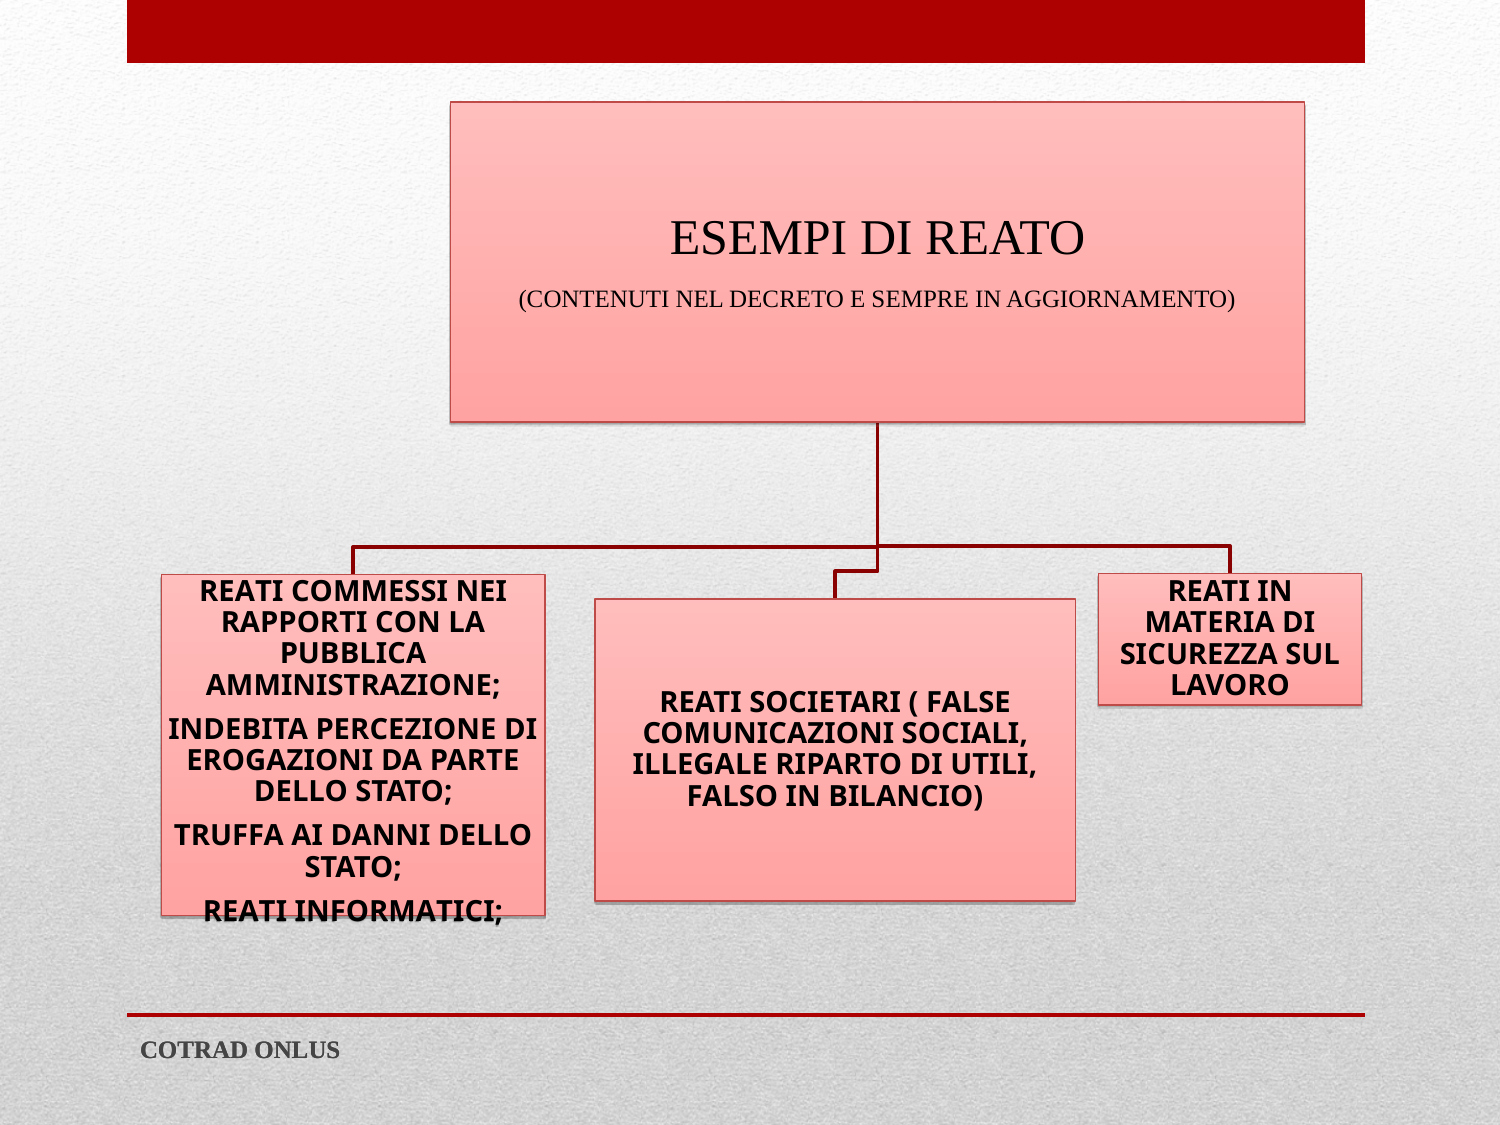

ESEMPI DI REATO
(CONTENUTI NEL DECRETO E SEMPRE IN AGGIORNAMENTO)
REATI IN MATERIA DI SICUREZZA SUL LAVORO
REATI COMMESSI NEI RAPPORTI CON LA PUBBLICA AMMINISTRAZIONE;
INDEBITA PERCEZIONE DI EROGAZIONI DA PARTE DELLO STATO;
TRUFFA AI DANNI DELLO STATO;
REATI INFORMATICI;
REATI SOCIETARI ( FALSE COMUNICAZIONI SOCIALI, ILLEGALE RIPARTO DI UTILI, FALSO IN BILANCIO)
COTRAD ONLUS
COTRAD ONLUS